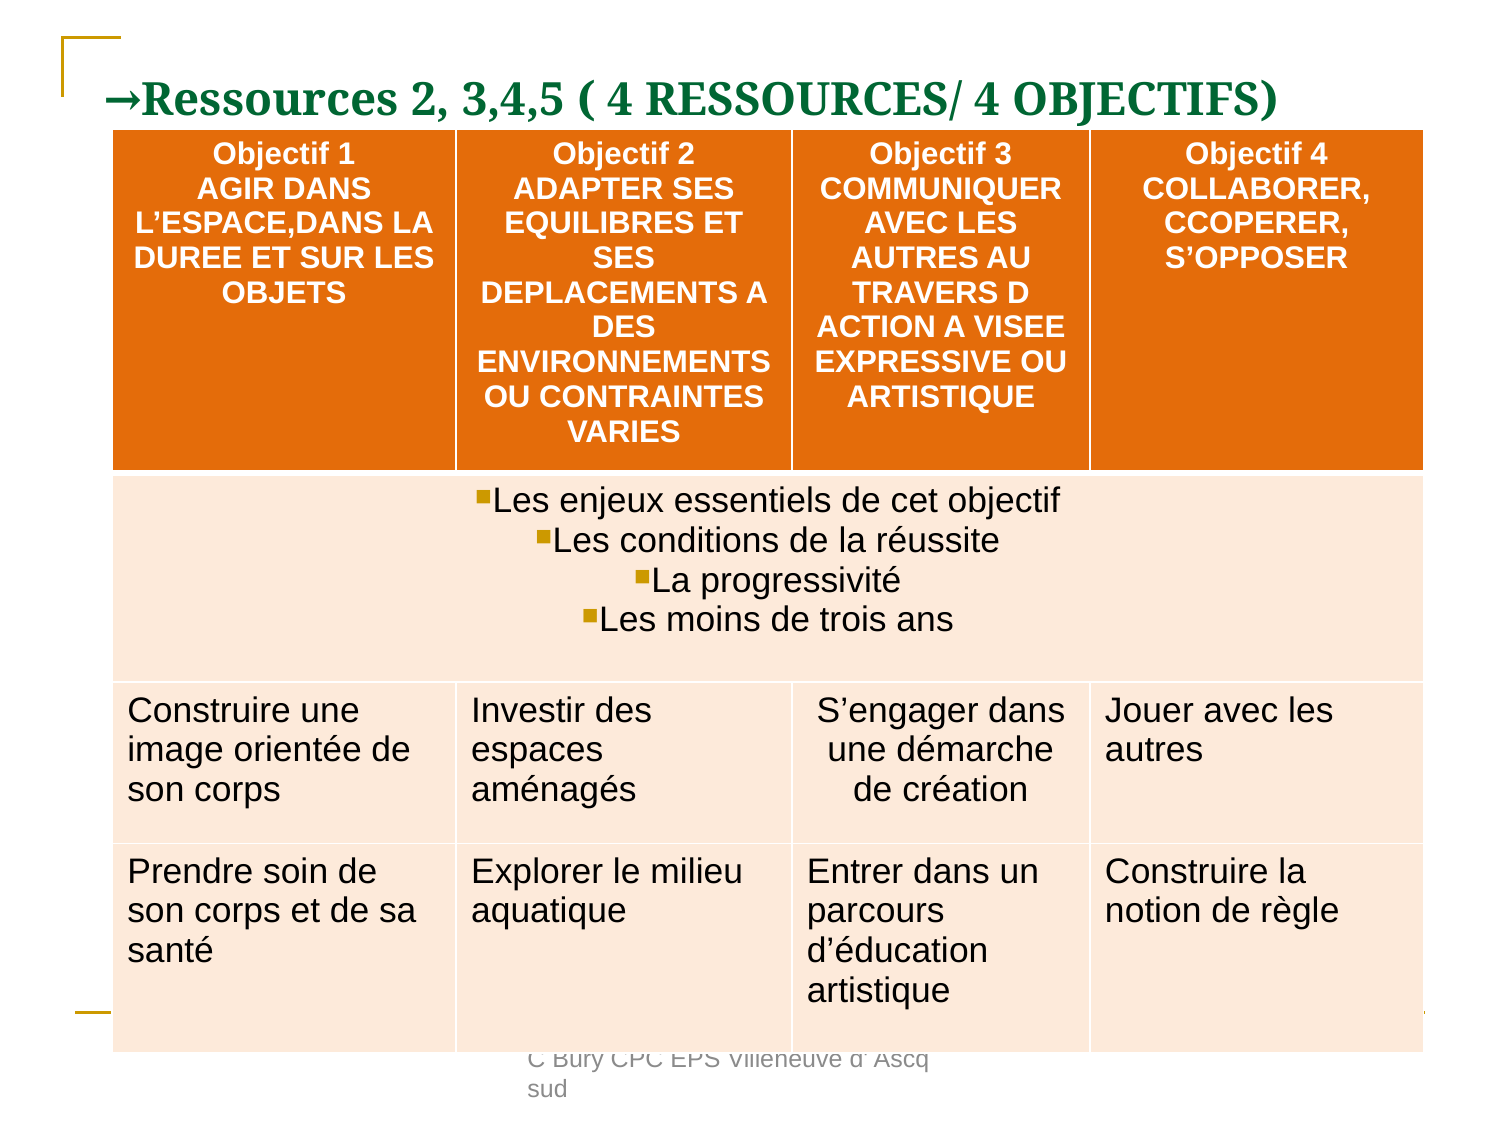

# →Ressources 2, 3,4,5 ( 4 RESSOURCES/ 4 OBJECTIFS)
| Objectif 1 AGIR DANS L’ESPACE,DANS LA DUREE ET SUR LES OBJETS | Objectif 2 ADAPTER SES EQUILIBRES ET SES DEPLACEMENTS A DES ENVIRONNEMENTS OU CONTRAINTES VARIES | Objectif 3 COMMUNIQUER AVEC LES AUTRES AU TRAVERS D ACTION A VISEE EXPRESSIVE OU ARTISTIQUE | Objectif 4 COLLABORER, CCOPERER, S’OPPOSER |
| --- | --- | --- | --- |
| Les enjeux essentiels de cet objectif Les conditions de la réussite La progressivité Les moins de trois ans | | | |
| Construire une image orientée de son corps | Investir des espaces aménagés | S’engager dans une démarche de création | Jouer avec les autres |
| Prendre soin de son corps et de sa santé | Explorer le milieu aquatique | Entrer dans un parcours d’éducation artistique | Construire la notion de règle |
C Bury CPC EPS Villeneuve d' Ascq sud